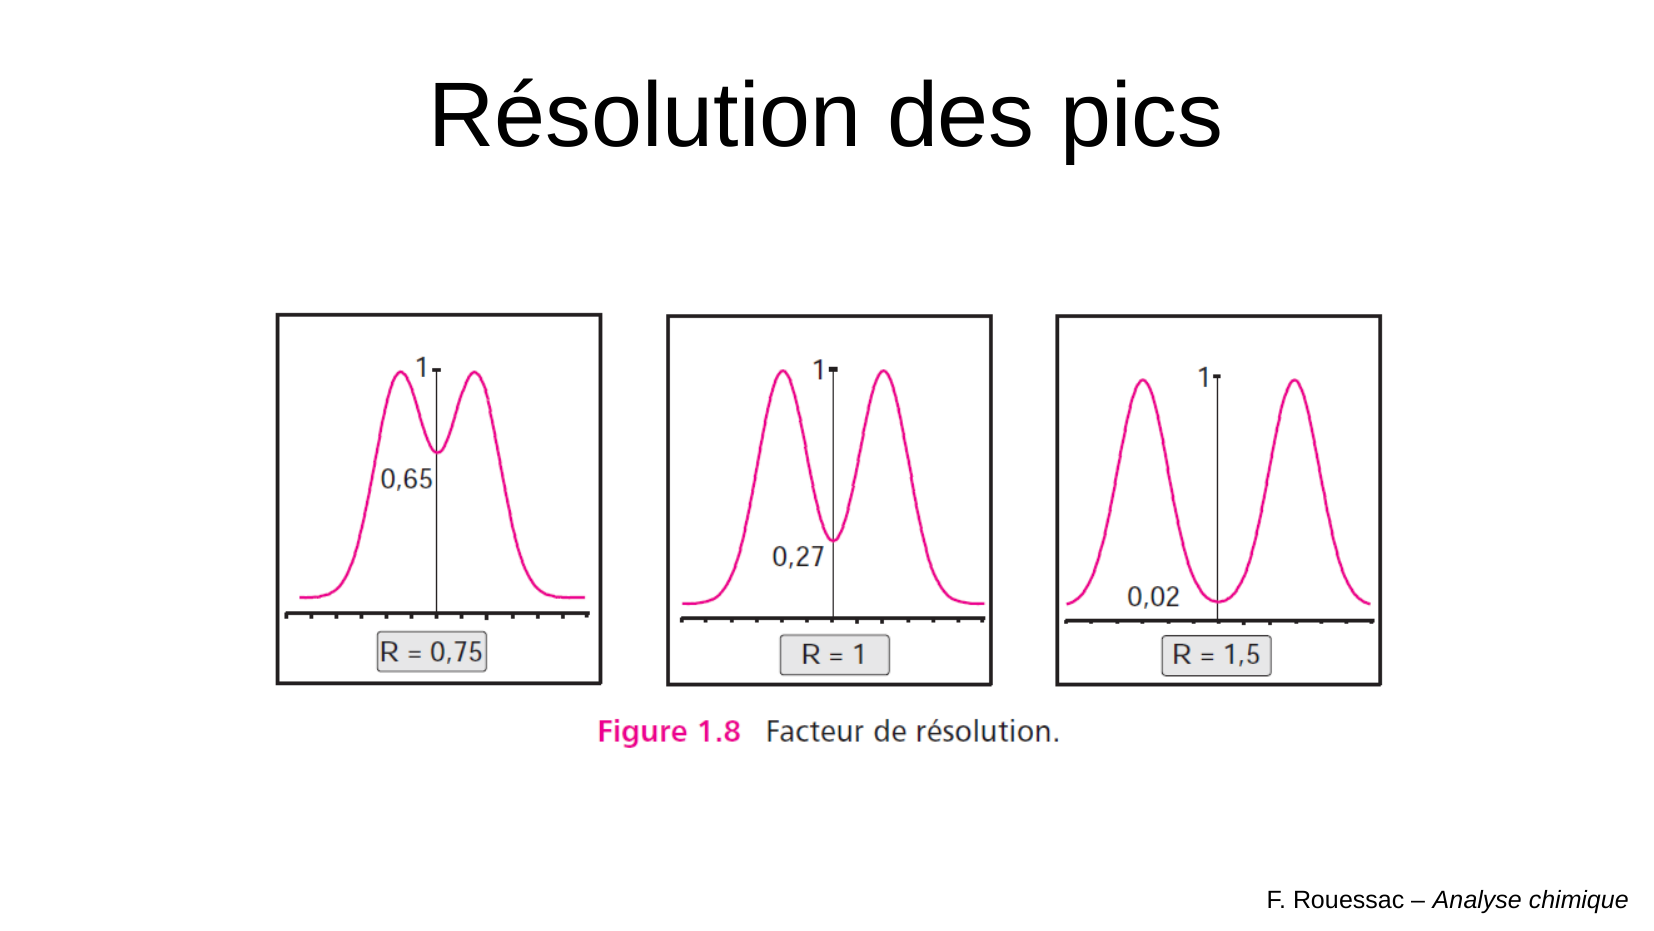

# Résolution des pics
F. Rouessac – Analyse chimique